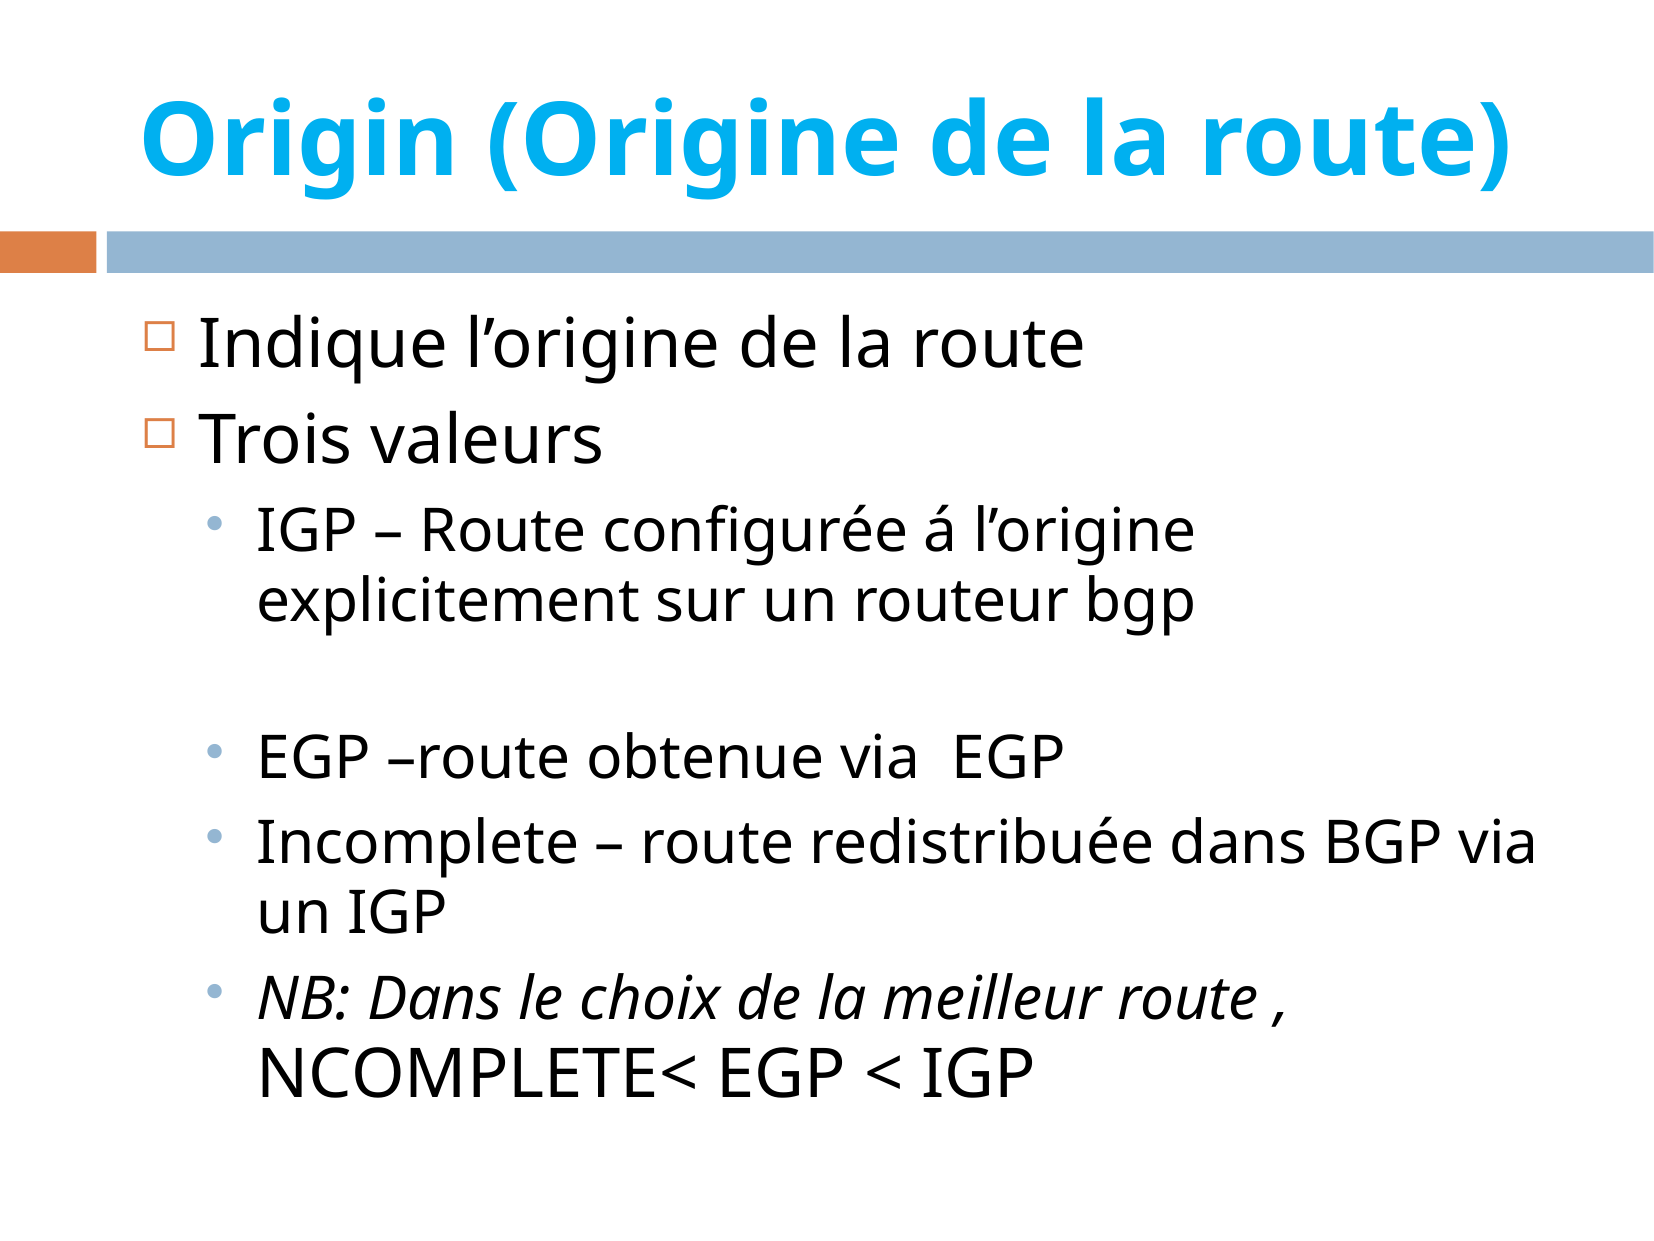

# Origin (Origine de la route)‏
Indique l’origine de la route
Trois valeurs
IGP – Route configurée á l’origine explicitement sur un routeur bgp
EGP –route obtenue via EGP
Incomplete – route redistribuée dans BGP via un IGP
NB: Dans le choix de la meilleur route , NCOMPLETE< EGP < IGP